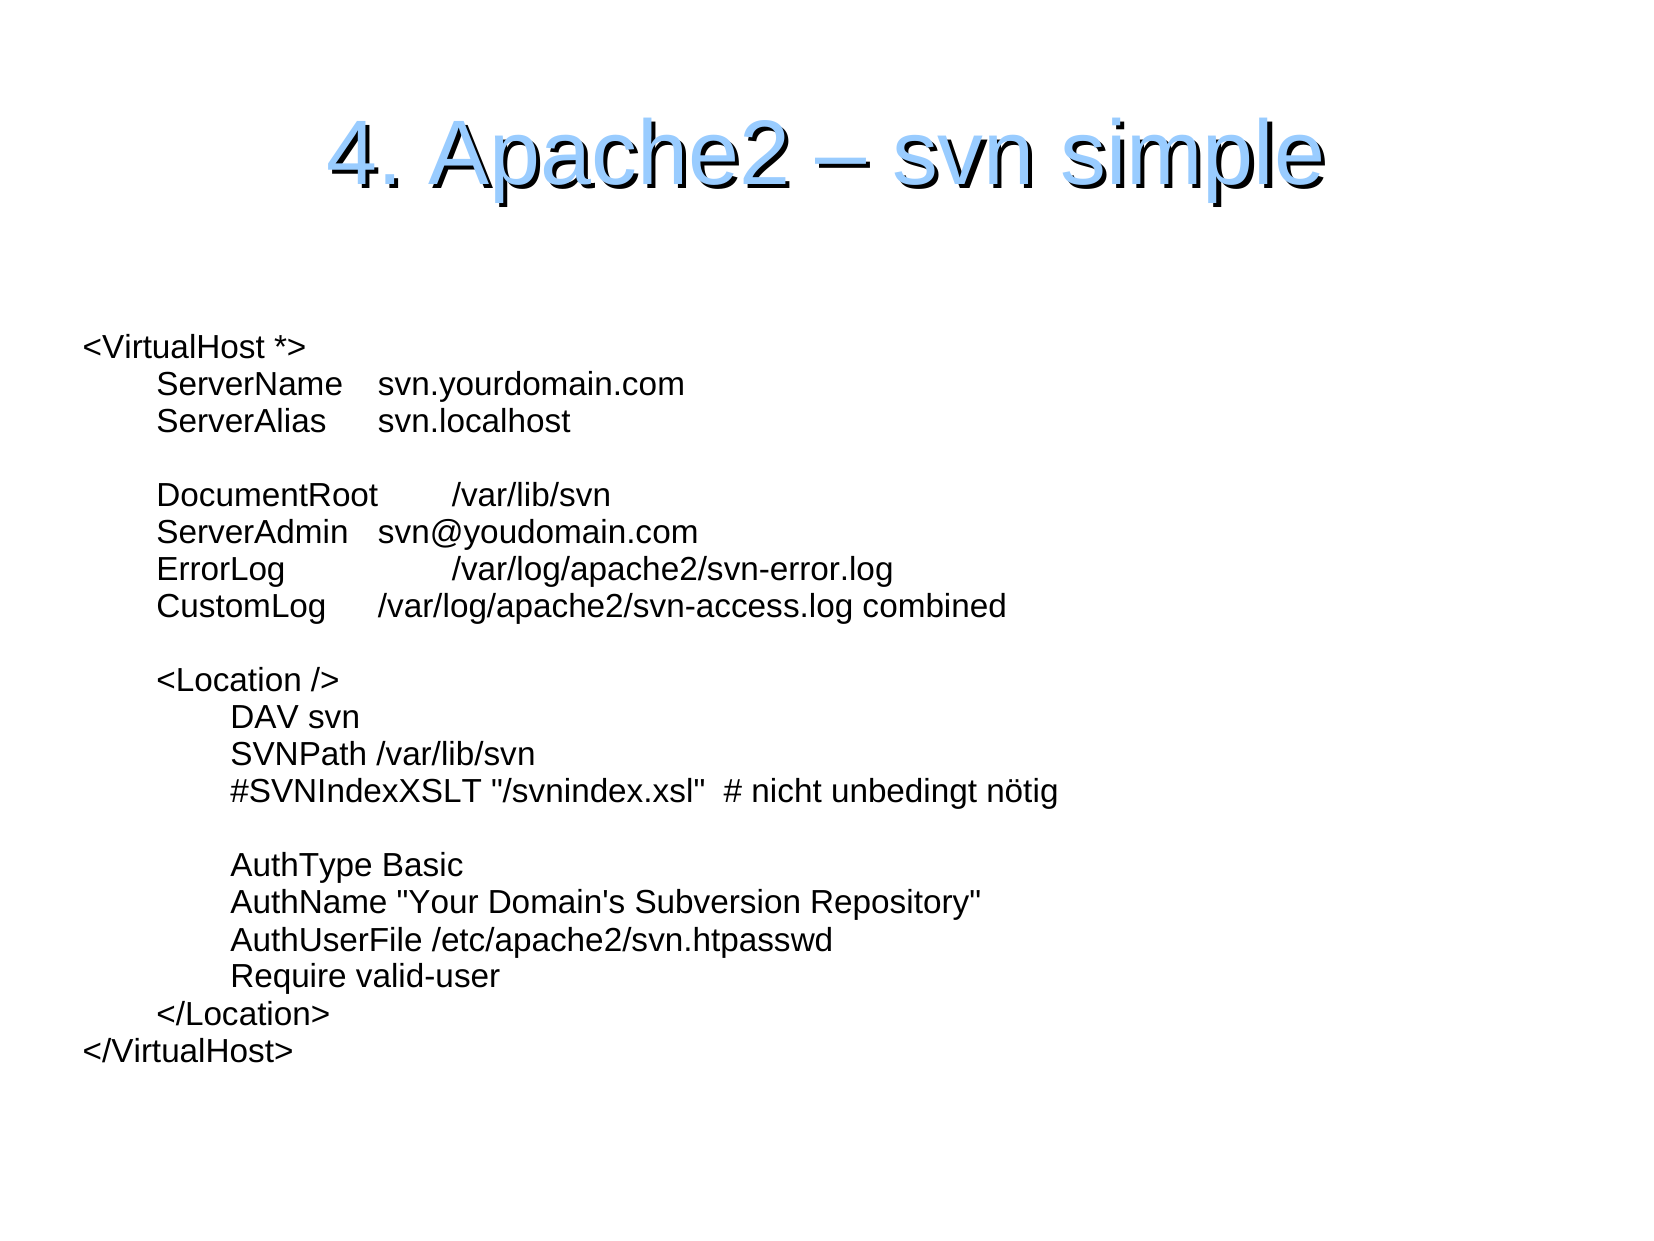

# 4. Apache2 – svn simple
<VirtualHost *>
	ServerName	svn.yourdomain.com
	ServerAlias 	svn.localhost
	DocumentRoot	/var/lib/svn
	ServerAdmin 	svn@youdomain.com
	ErrorLog 		/var/log/apache2/svn-error.log
	CustomLog 	/var/log/apache2/svn-access.log combined
	<Location />
		DAV svn
		SVNPath /var/lib/svn
		#SVNIndexXSLT "/svnindex.xsl" # nicht unbedingt nötig
		AuthType Basic
		AuthName "Your Domain's Subversion Repository"
		AuthUserFile /etc/apache2/svn.htpasswd
		Require valid-user
	</Location>
</VirtualHost>